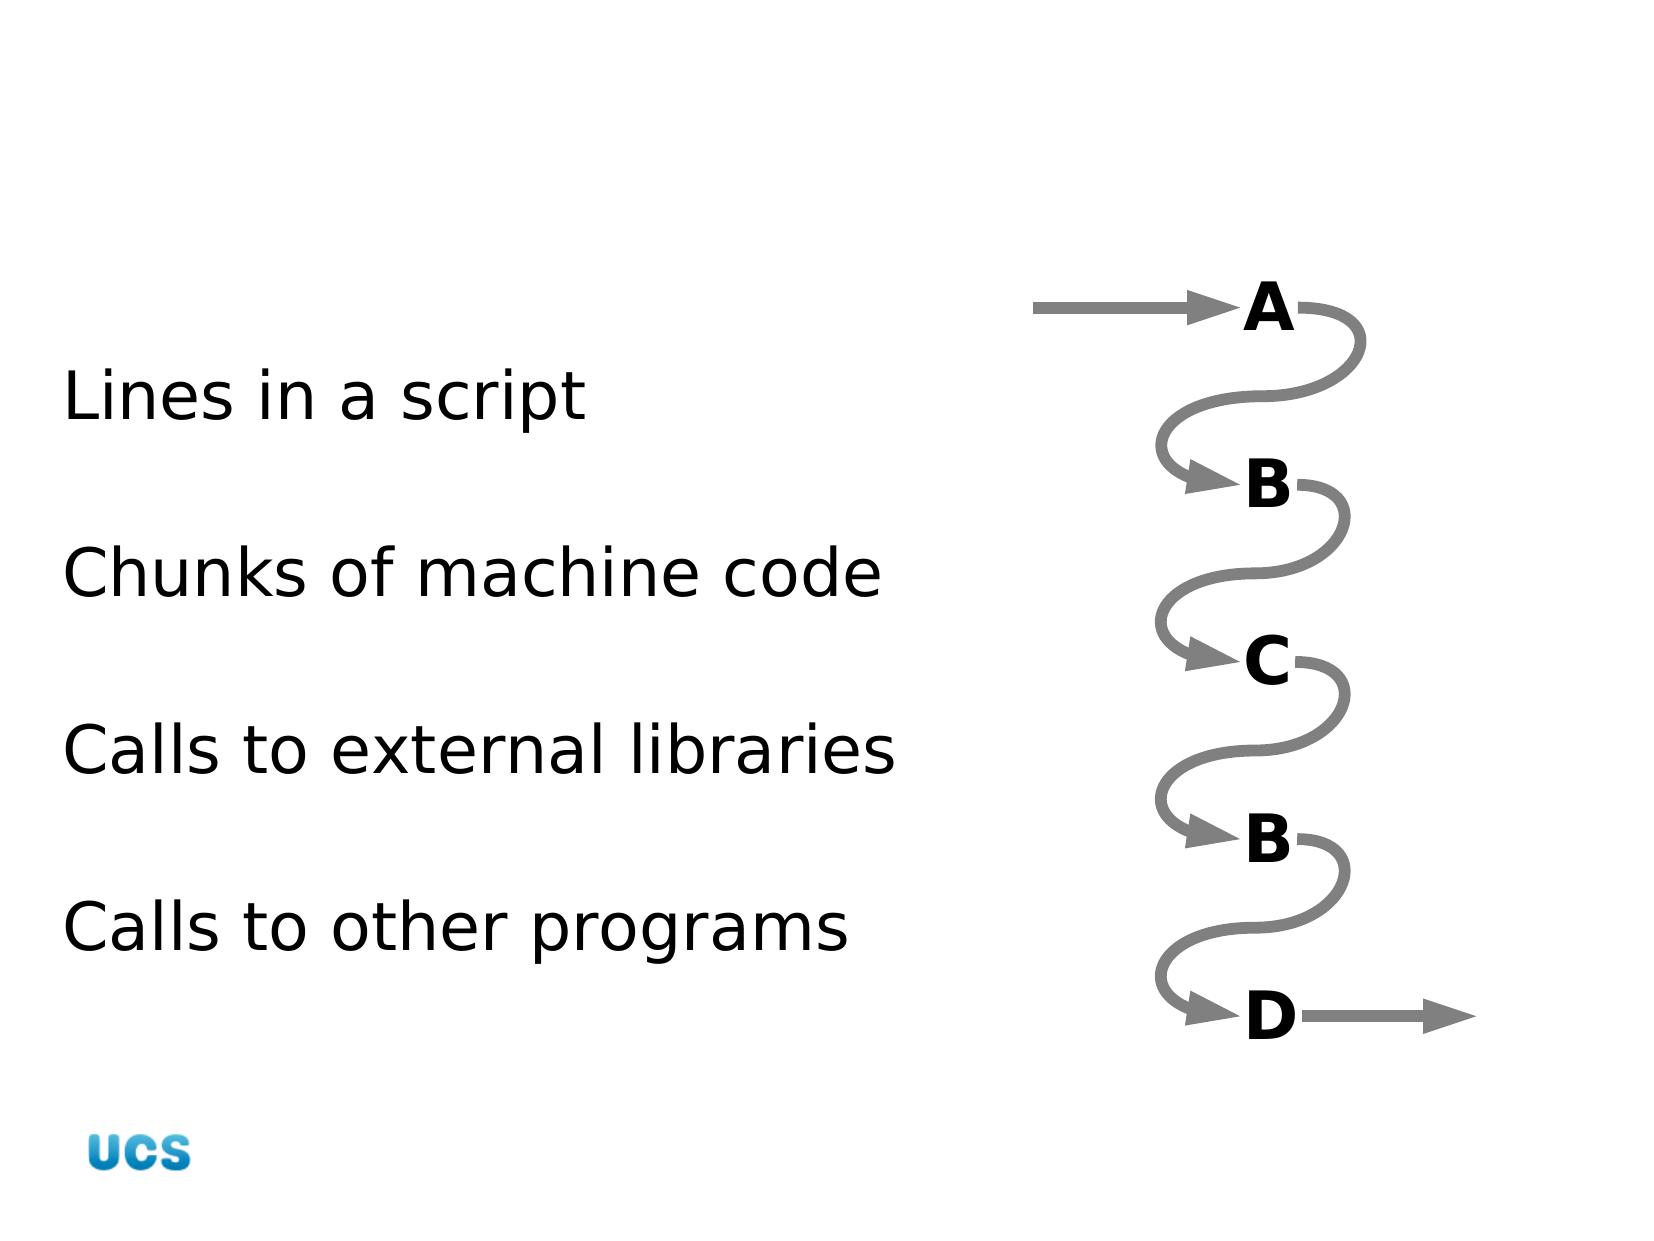

A
Lines in a script
B
Chunks of machine code
C
Calls to external libraries
B
Calls to other programs
D